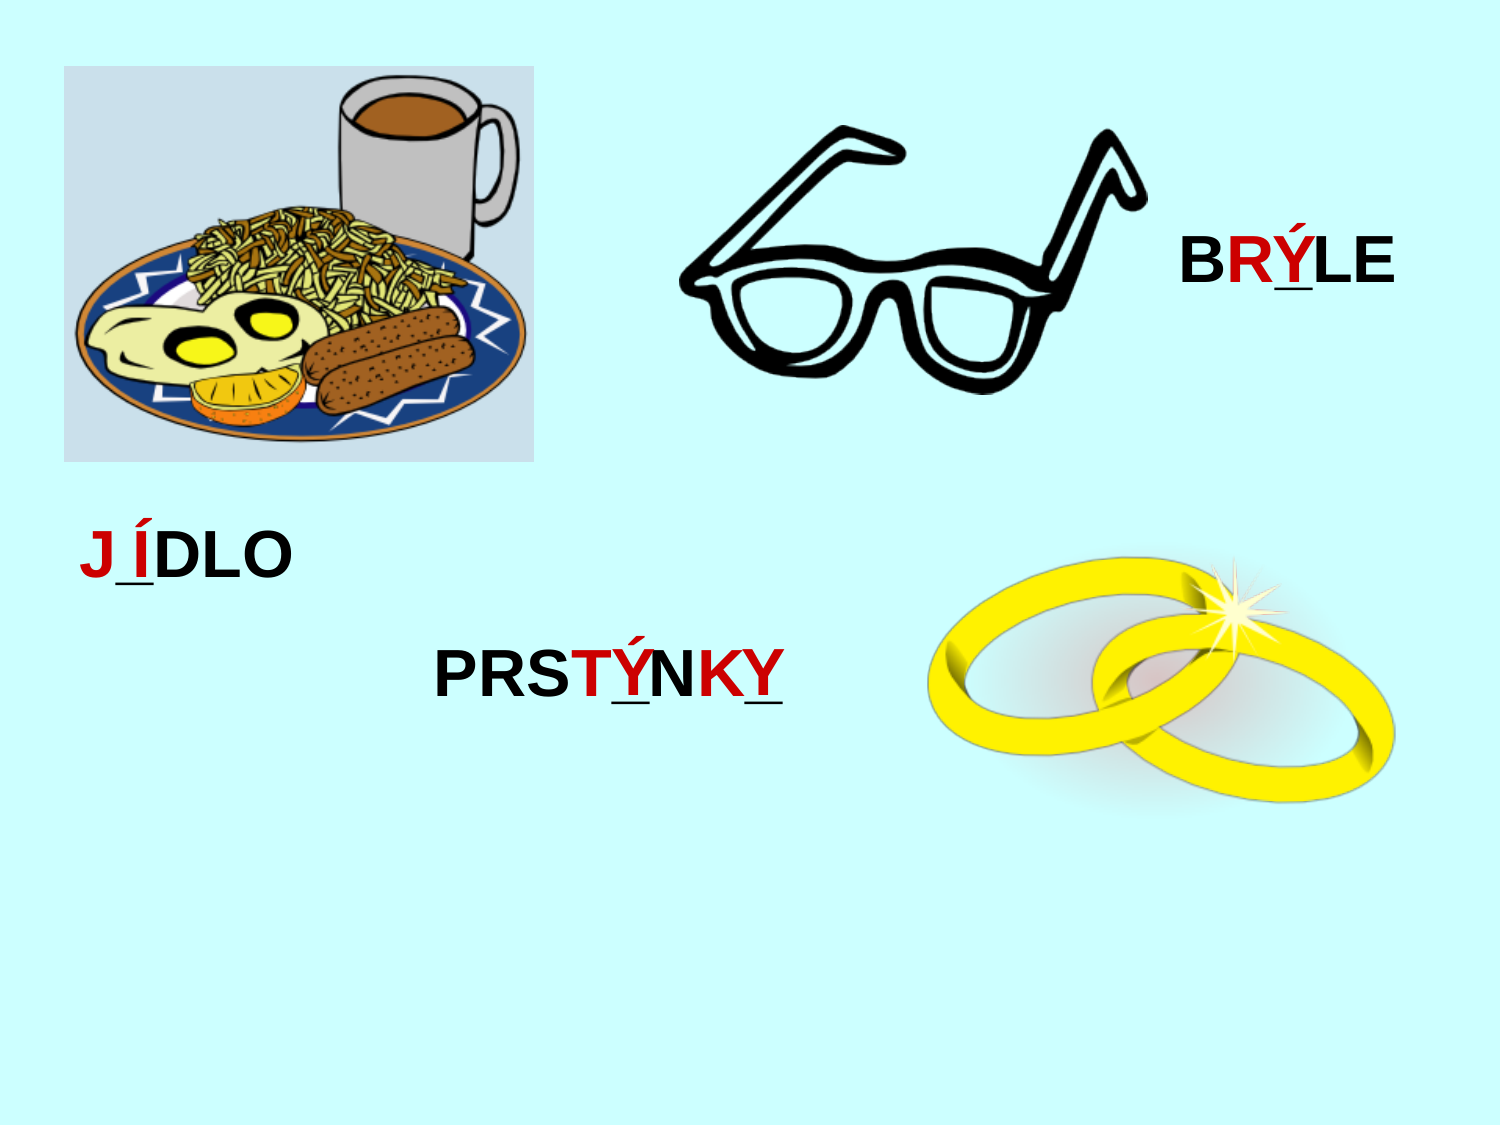

BR_LE
Ý
# Í
J_DLO
PRST_NK_
Ý
Y